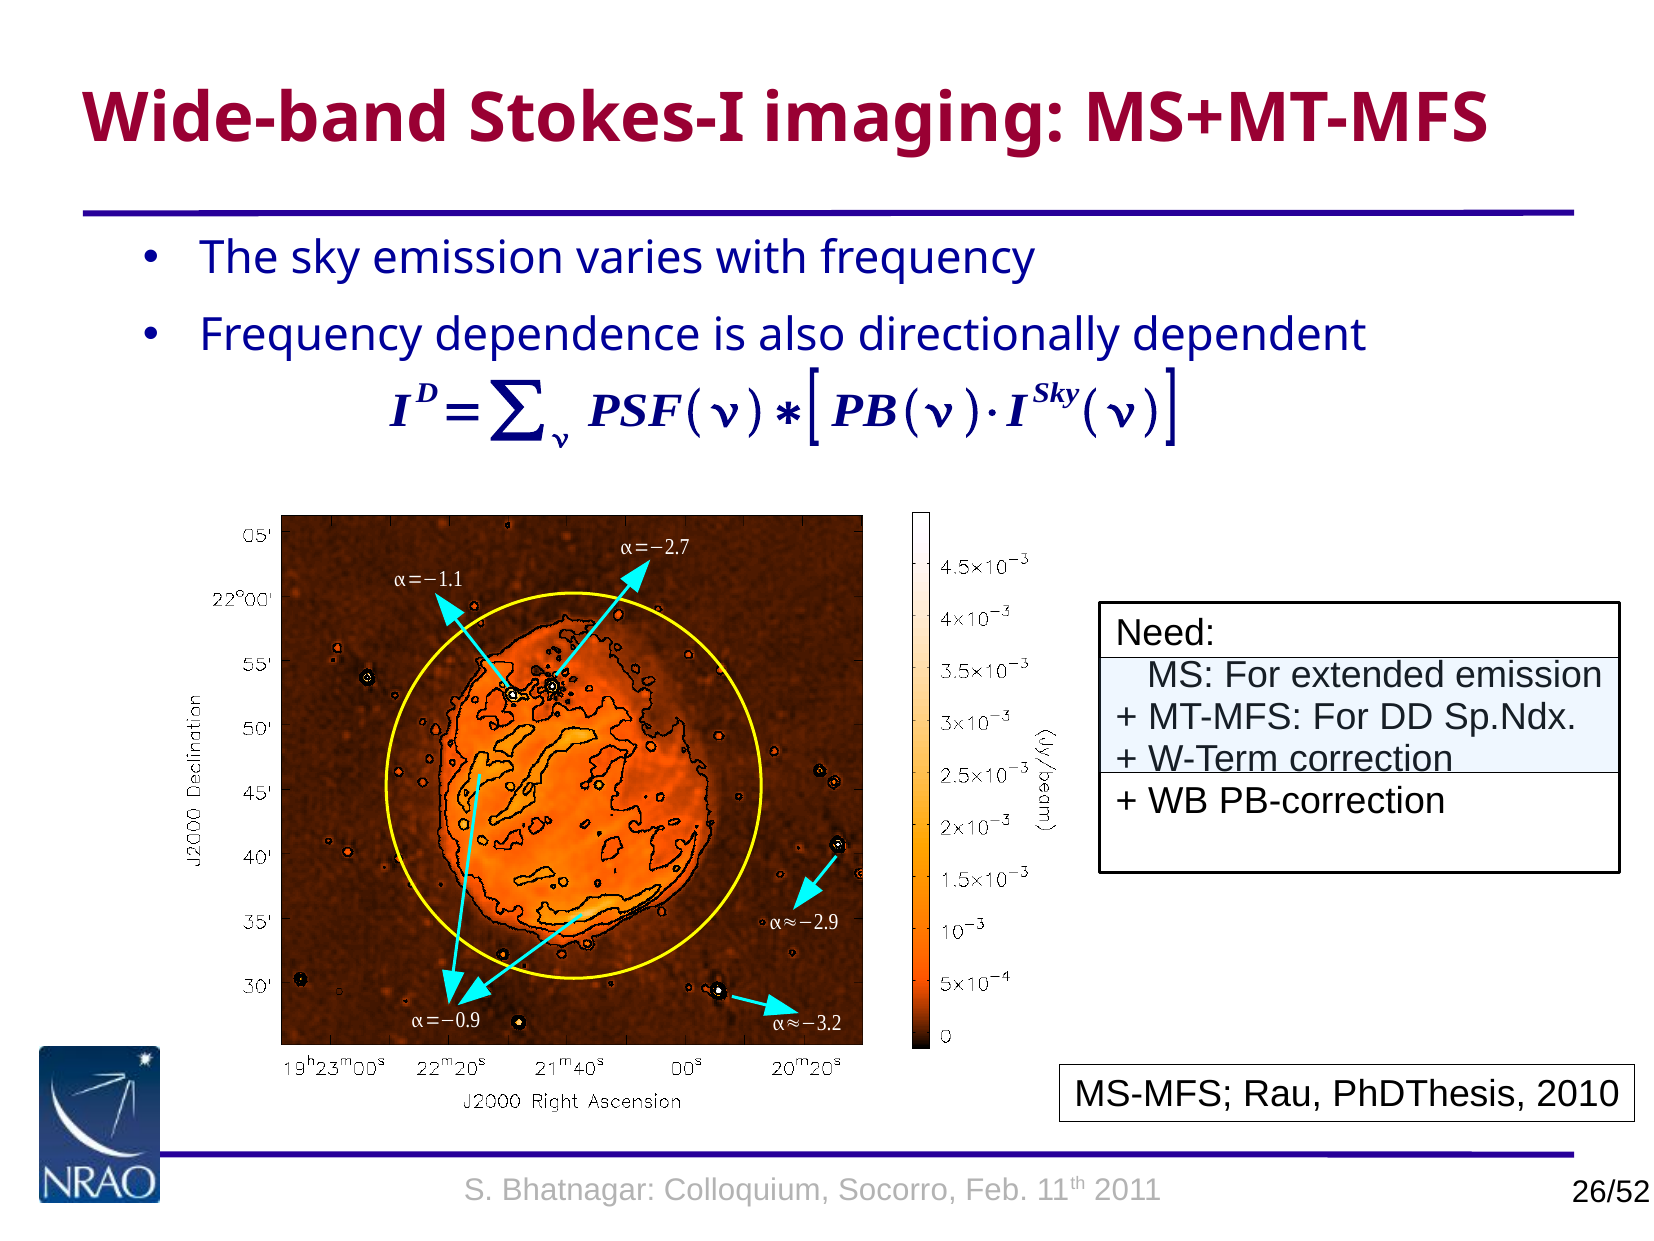

# Wide-band Stokes-I imaging: MS+MT-MFS
The sky emission varies with frequency
Frequency dependence is also directionally dependent
Need:
 MS: For extended emission
+ MT-MFS: For DD Sp.Ndx.
+ W-Term correction
+ WB PB-correction
MS-MFS; Rau, PhDThesis, 2010